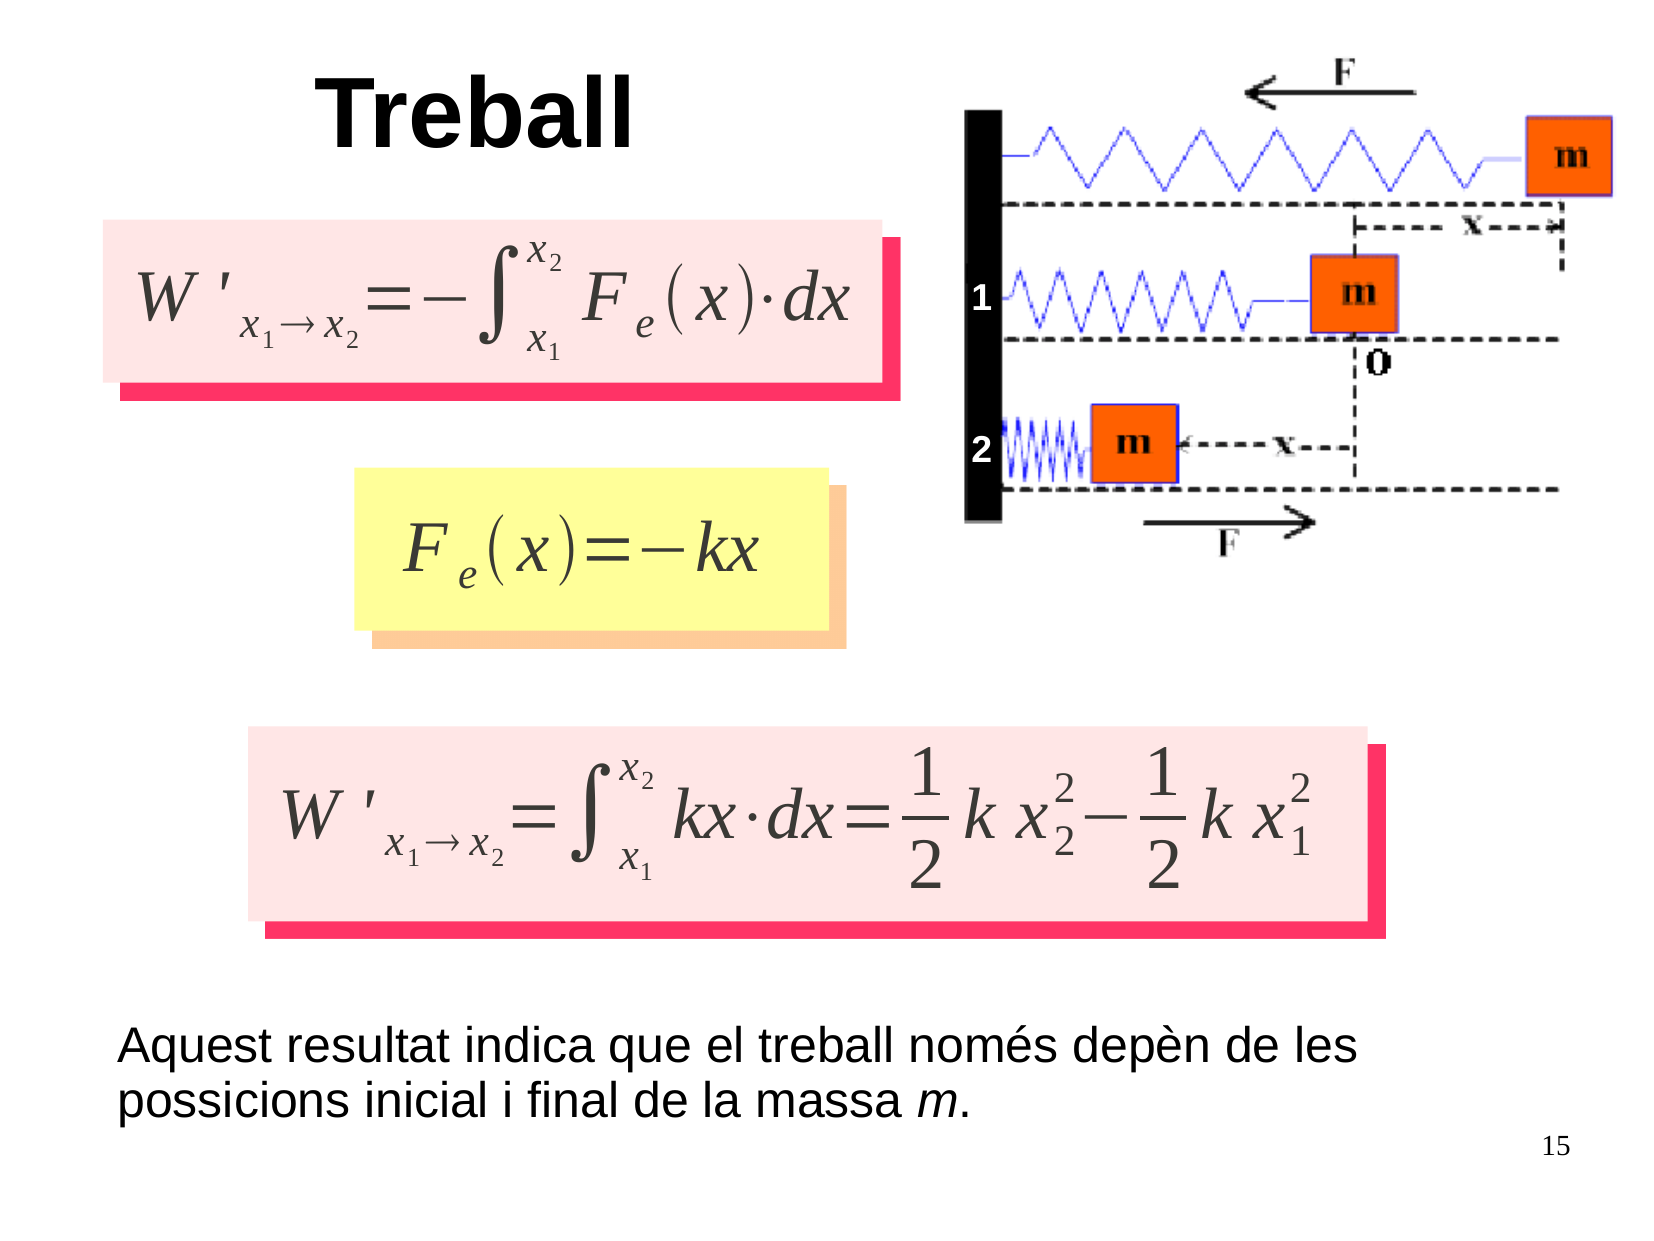

1
2
Treball
Aquest resultat indica que el treball només depèn de les possicions inicial i final de la massa m.
15